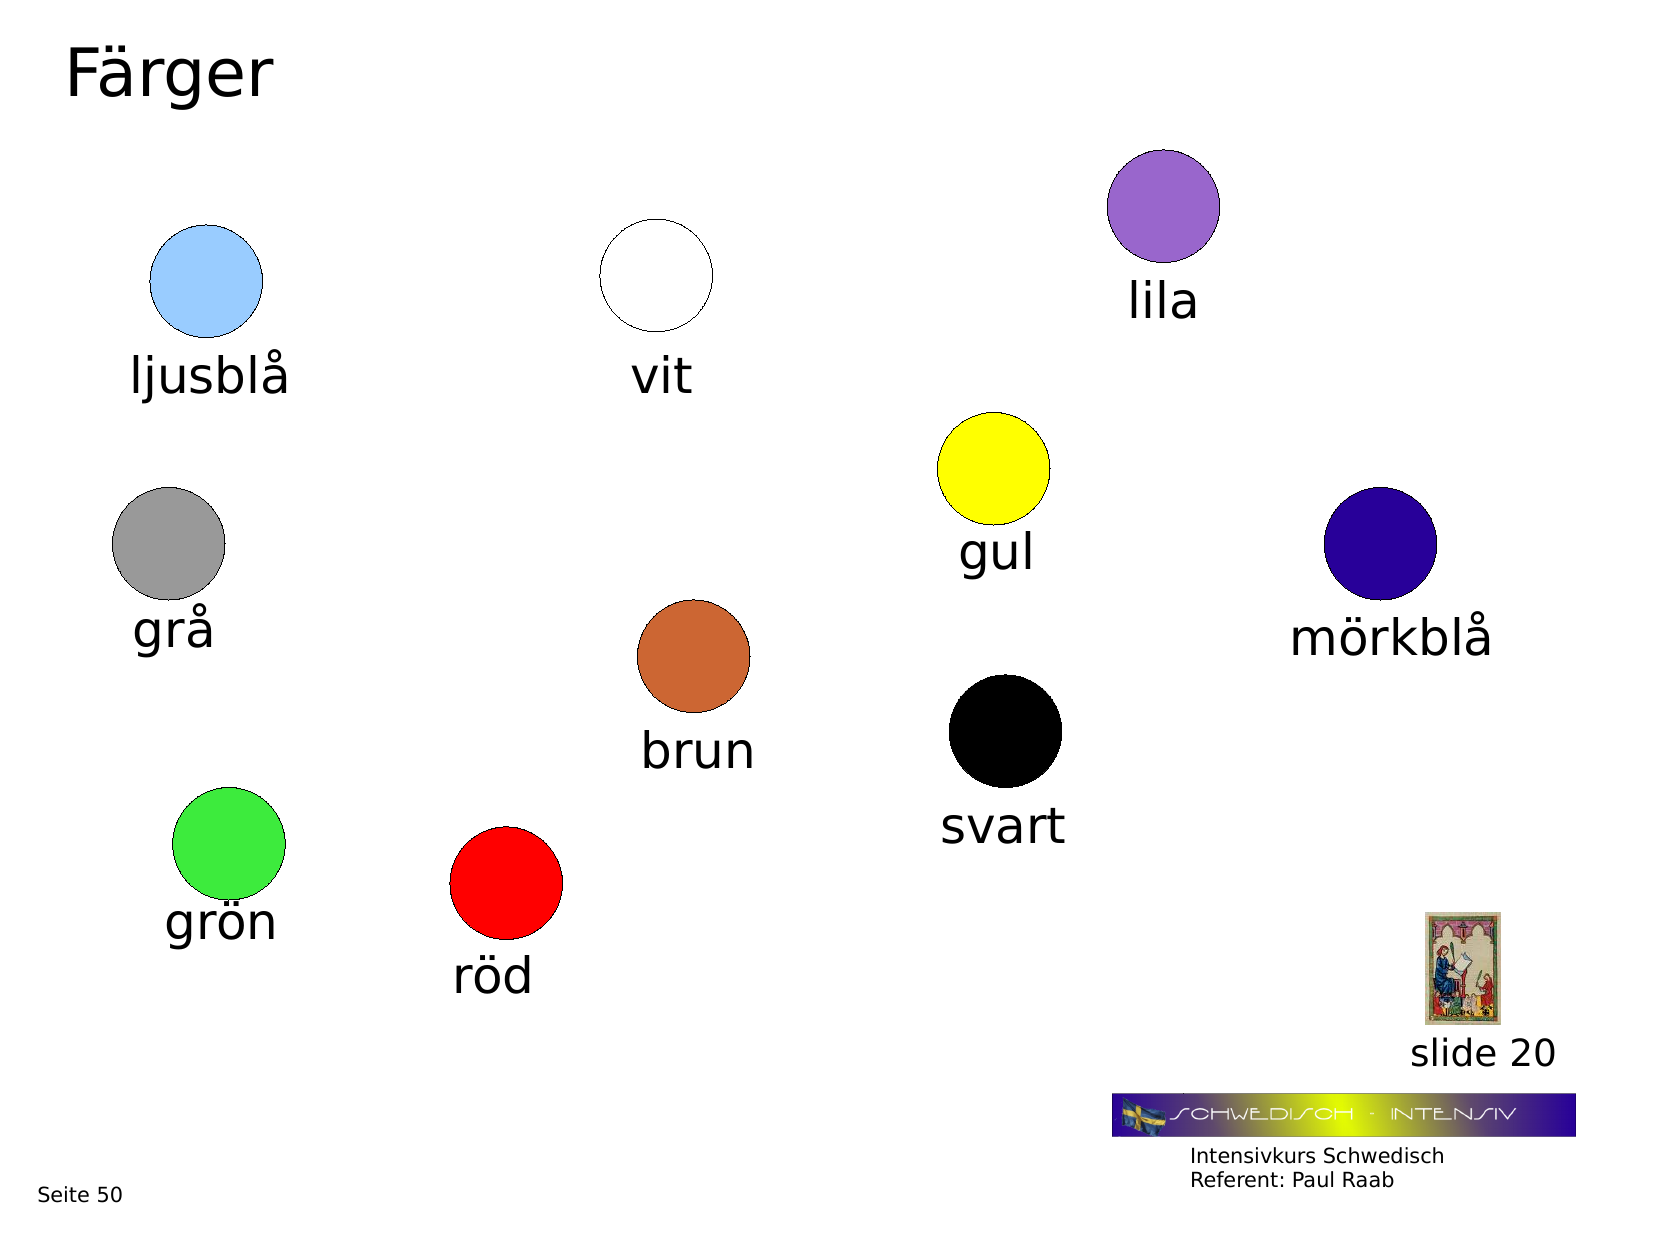

Färger
lila
ljusblå
vit
gul
grå
mörkblå
brun
svart
grön
röd
slide 20